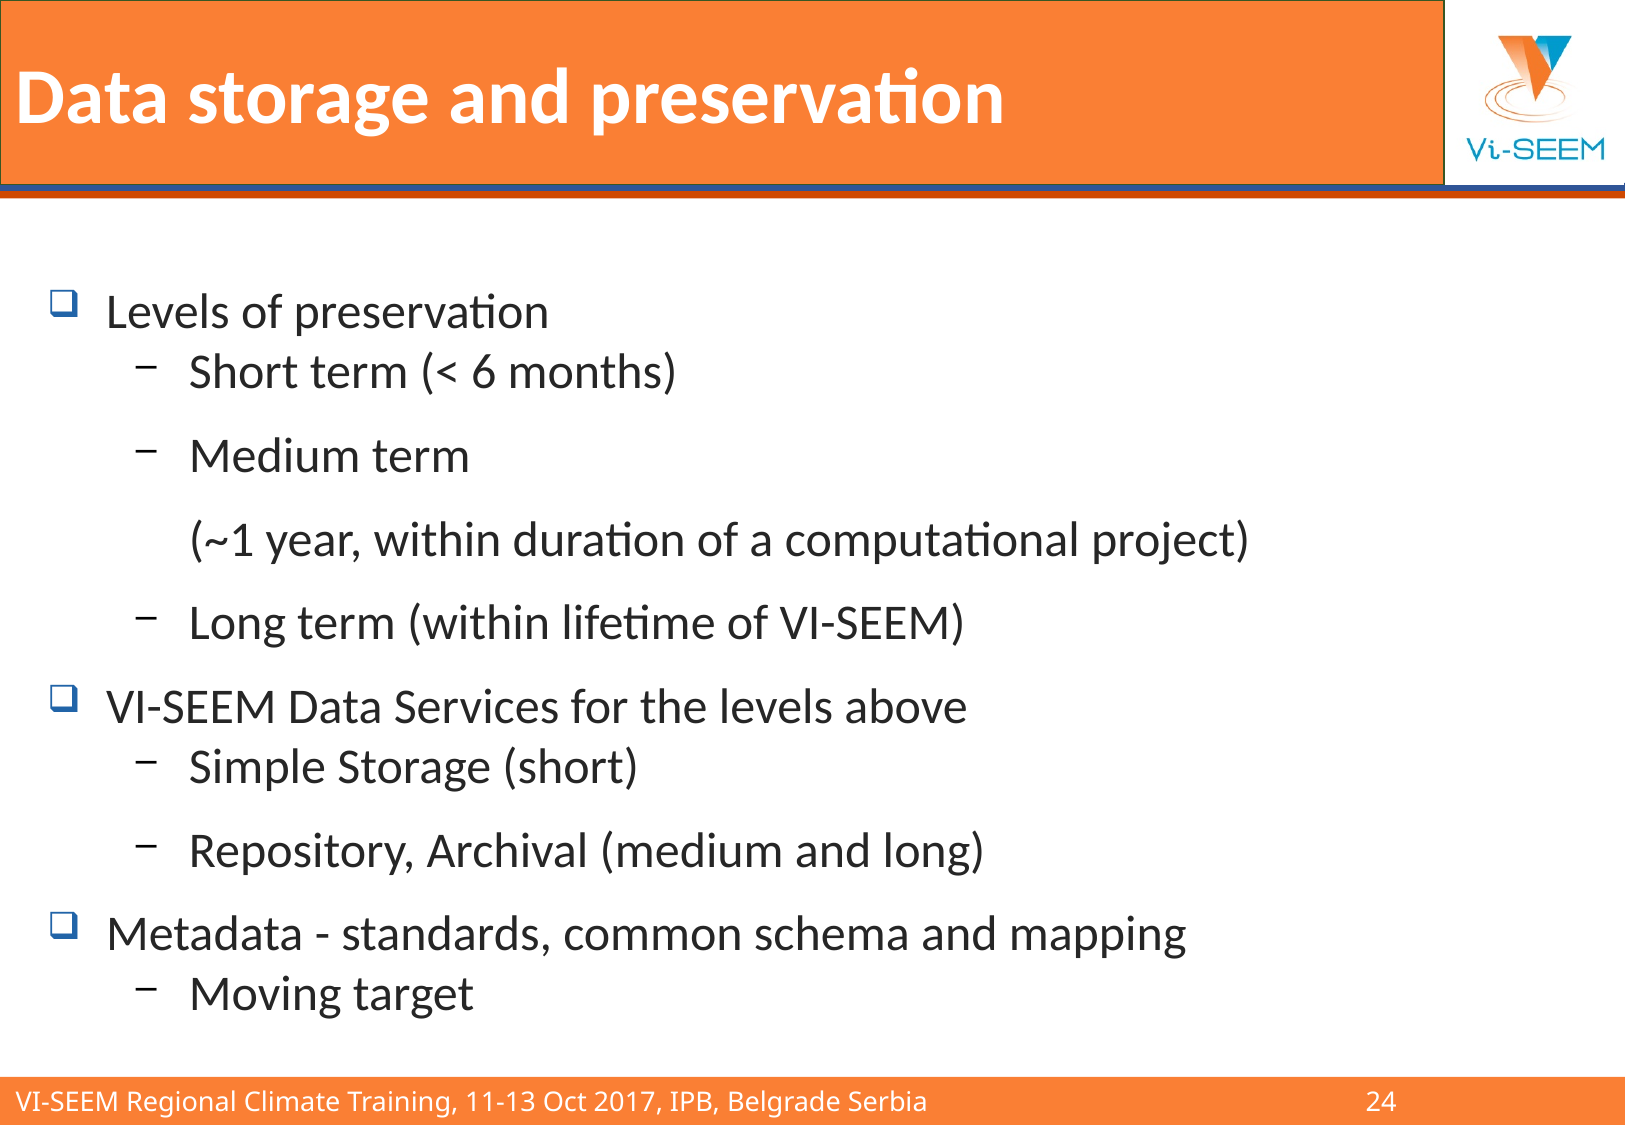

# Data storage and preservation
Levels of preservation
Short term (< 6 months)
Medium term
(~1 year, within duration of a computational project)
Long term (within lifetime of VI-SEEM)
VI-SEEM Data Services for the levels above
Simple Storage (short)
Repository, Archival (medium and long)
Metadata - standards, common schema and mapping
Moving target
VI-SEEM Regional Climate Training, 11-13 Oct 2017, IPB, Belgrade Serbia